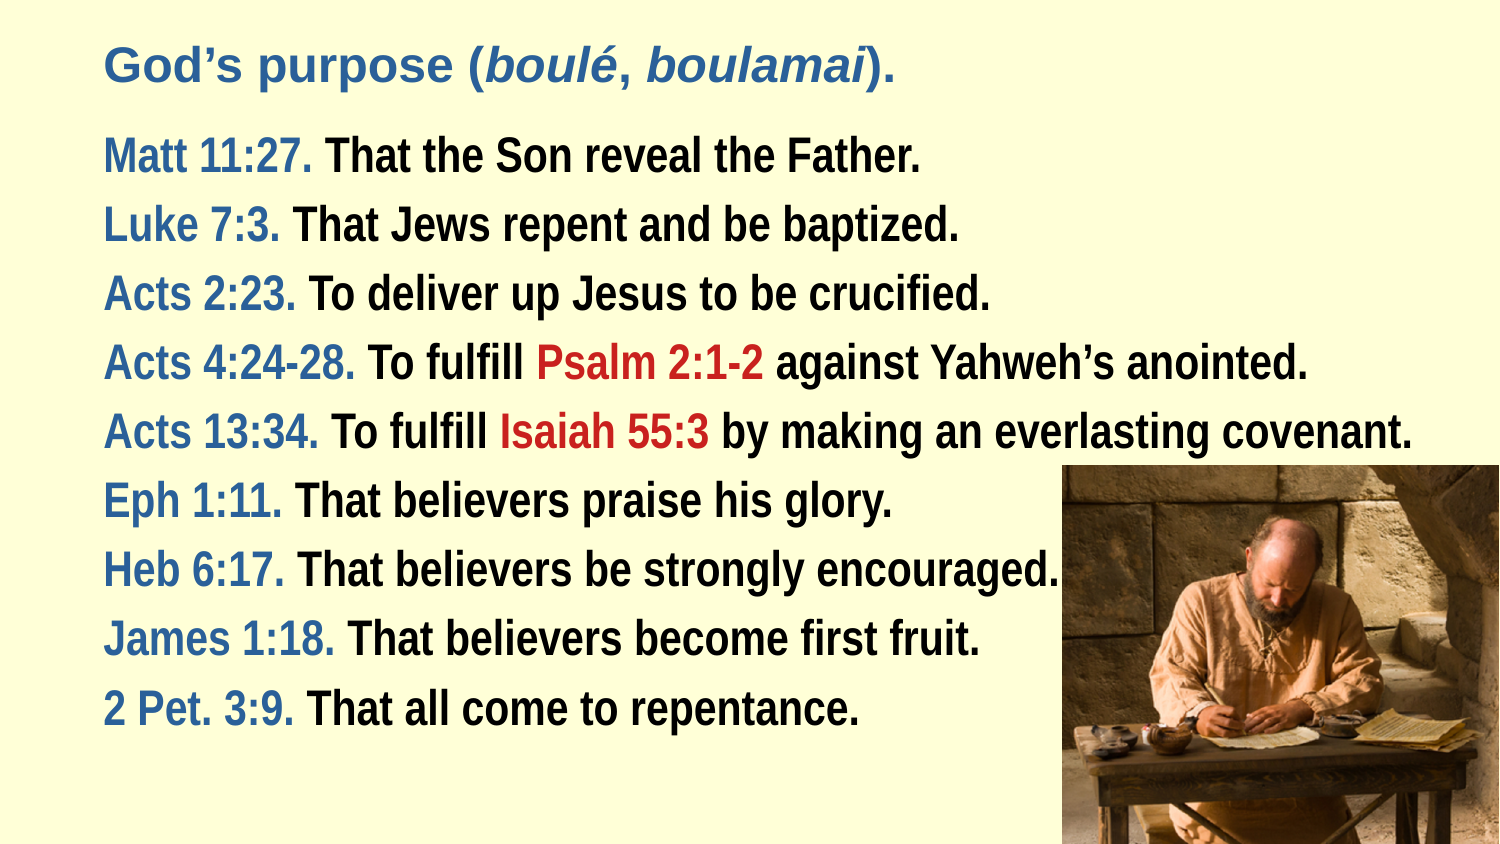

God’s purpose (boulé, boulamai).
Matt 11:27. That the Son reveal the Father.
Luke 7:3. That Jews repent and be baptized.
Acts 2:23. To deliver up Jesus to be crucified.
Acts 4:24-28. To fulfill Psalm 2:1-2 against Yahweh’s anointed.
Acts 13:34. To fulfill Isaiah 55:3 by making an everlasting covenant.
Eph 1:11. That believers praise his glory.
Heb 6:17. That believers be strongly encouraged.
James 1:18. That believers become first fruit.
2 Pet. 3:9. That all come to repentance.